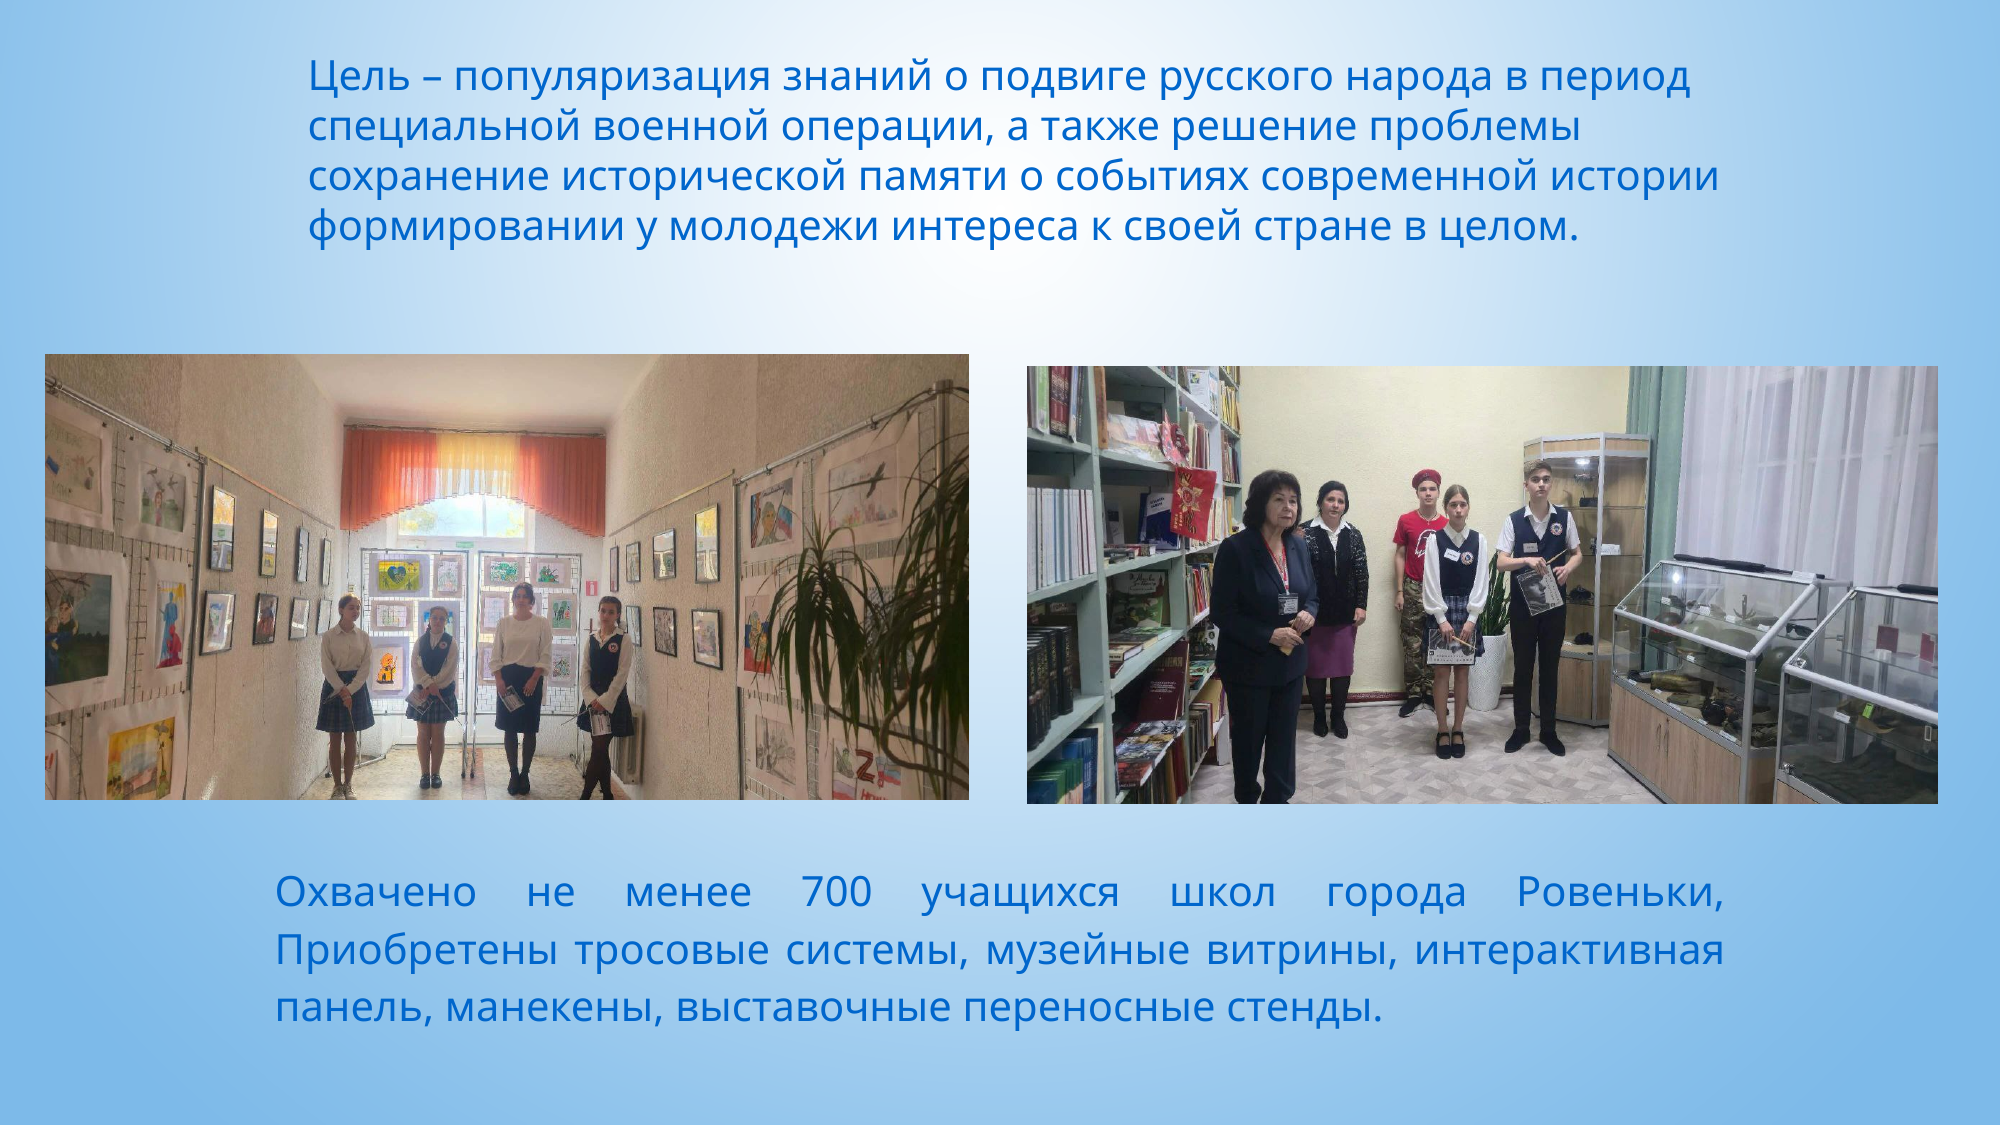

Цель – популяризация знаний о подвиге русского народа в период специальной военной операции, а также решение проблемы сохранение исторической памяти о событиях современной истории формировании у молодежи интереса к своей стране в целом.
Охвачено не менее 700 учащихся школ города Ровеньки, Приобретены тросовые системы, музейные витрины, интерактивная панель, манекены, выставочные переносные стенды.